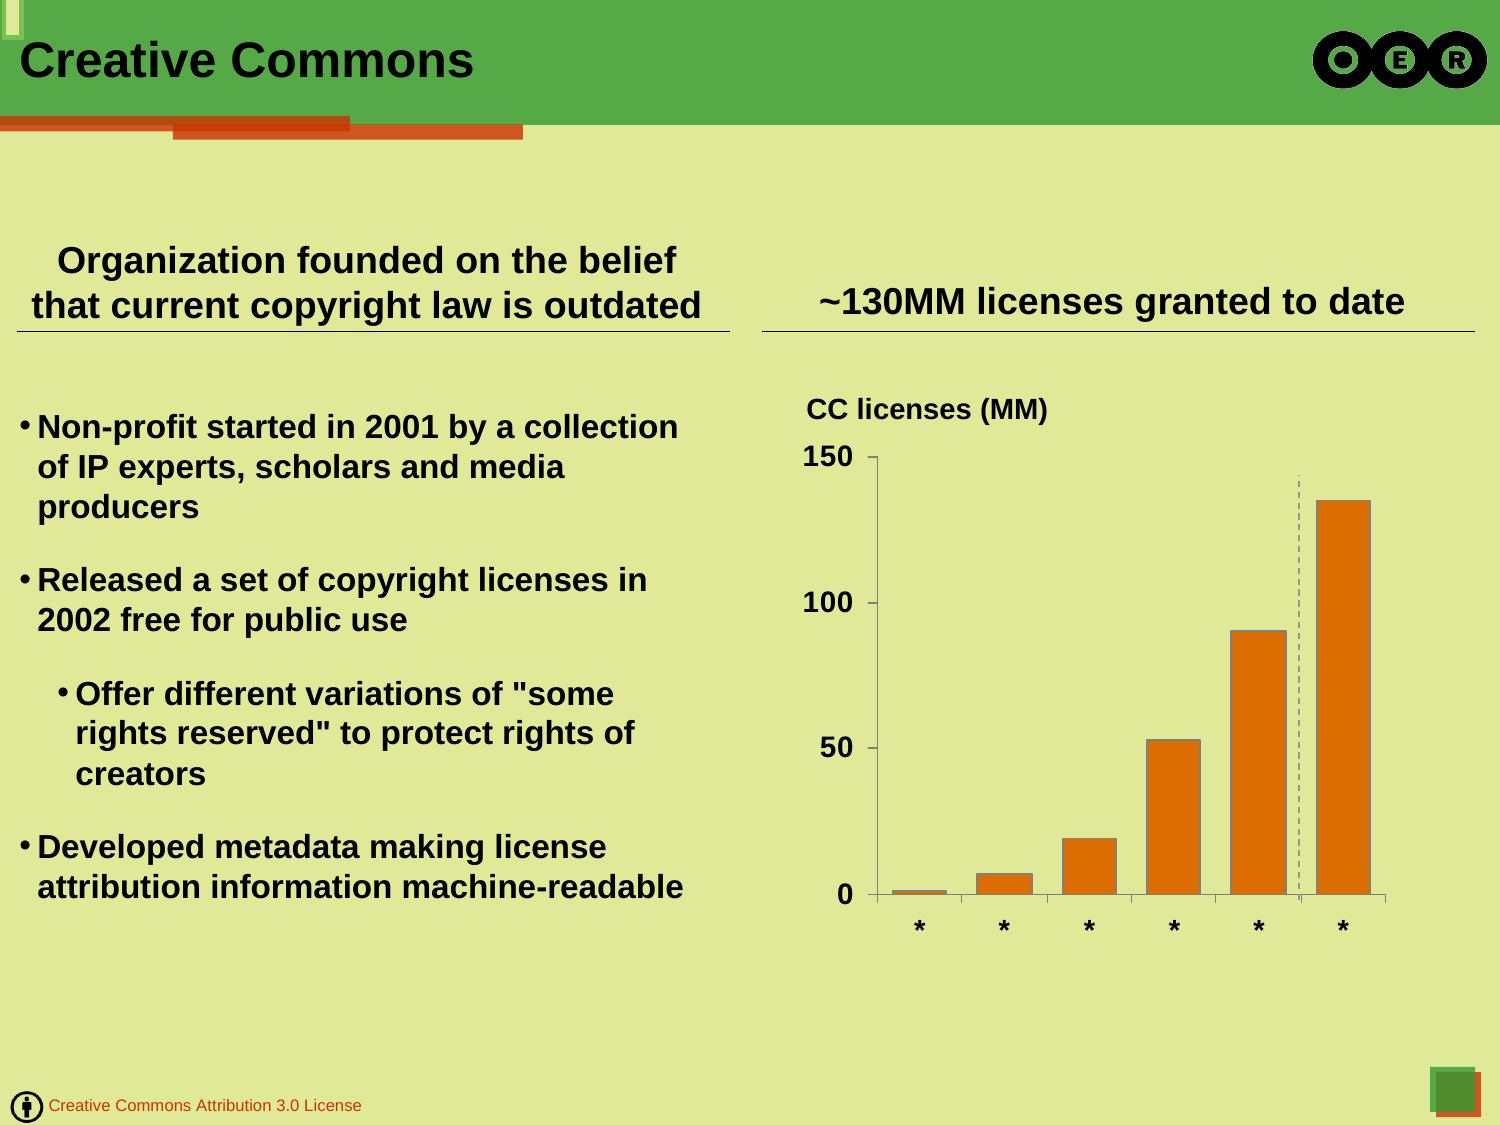

Creative Commons
Organization founded on the belief that current copyright law is outdated
~130MM licenses granted to date
CC licenses (MM)
Non-profit started in 2001 by a collection of IP experts, scholars and media producers
Released a set of copyright licenses in 2002 free for public use
Offer different variations of "some rights reserved" to protect rights of creators
Developed metadata making license attribution information machine-readable
*
*
*
*
*
*